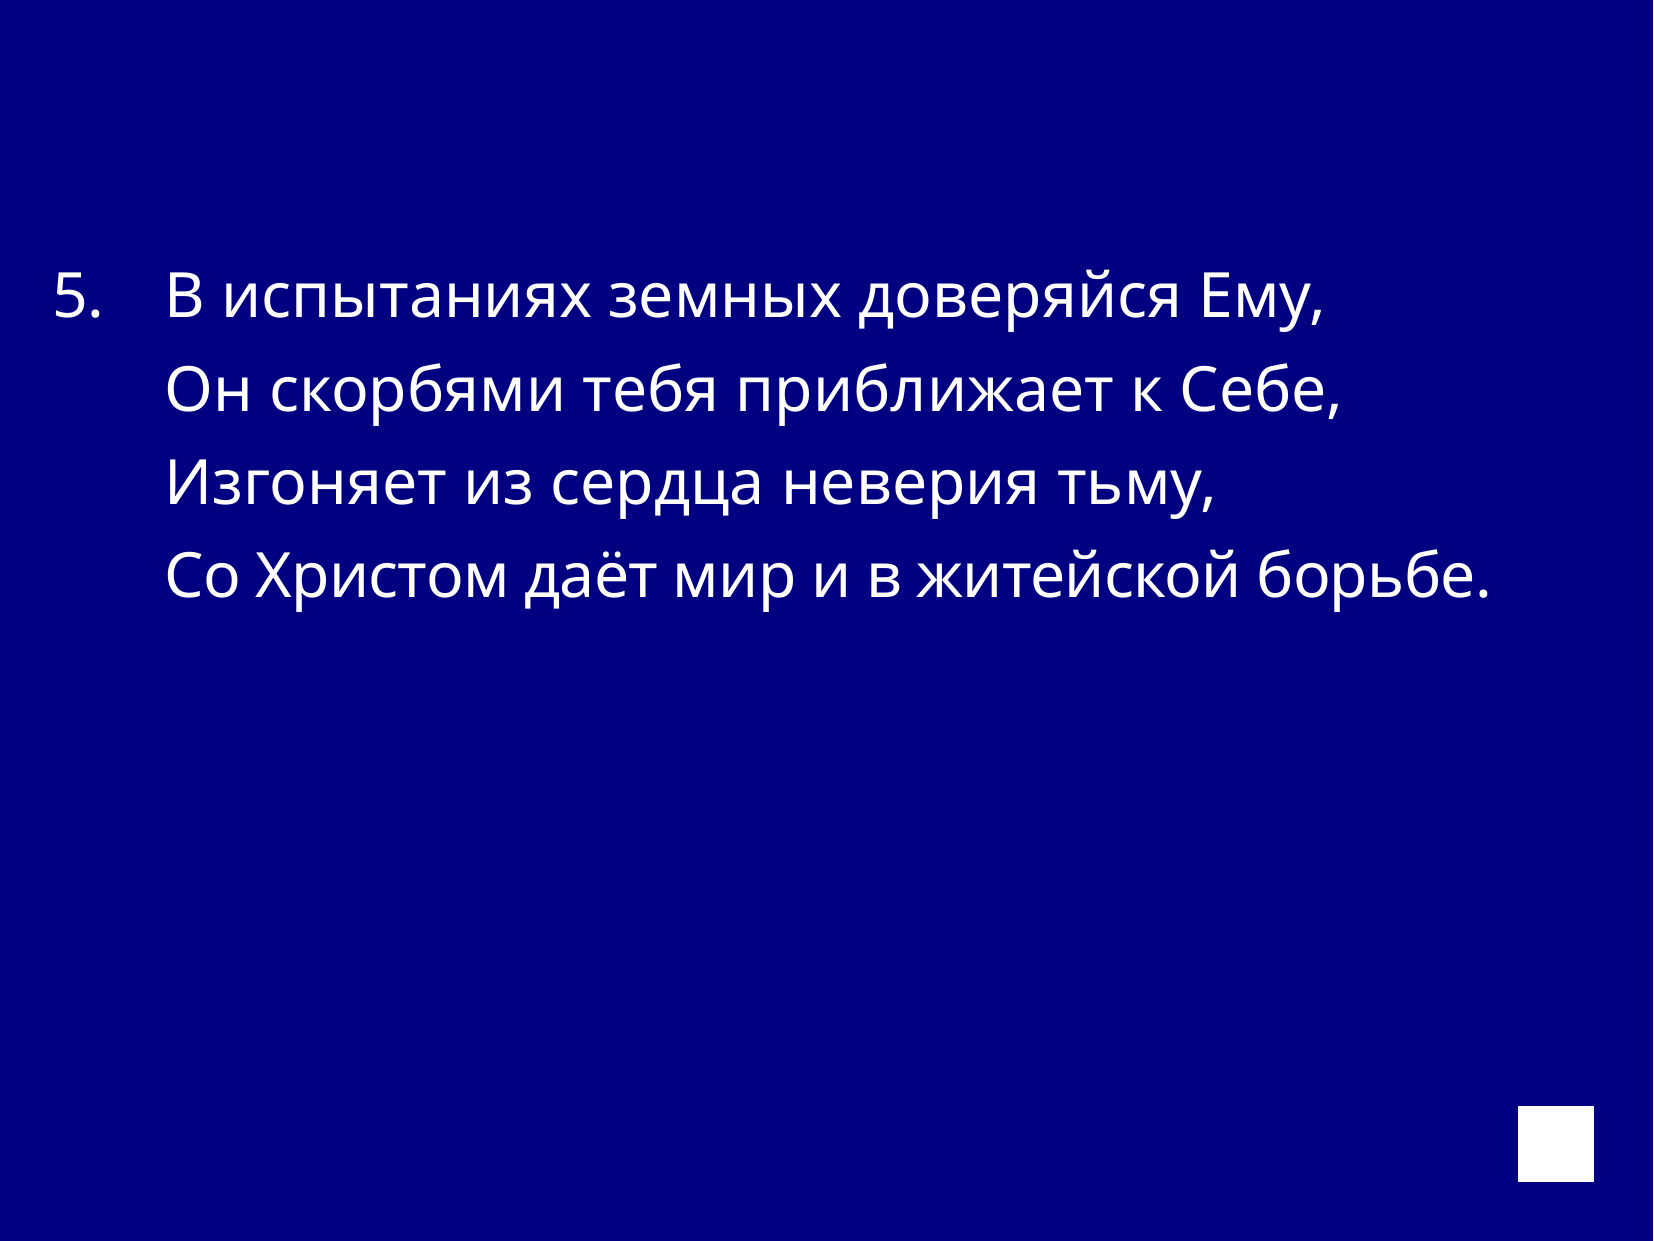

5.	В испытаниях земных доверяйся Ему,
	Он скорбями тебя приближает к Себе,
	Изгоняет из сердца неверия тьму,
	Со Христом даёт мир и в житейской борьбе.